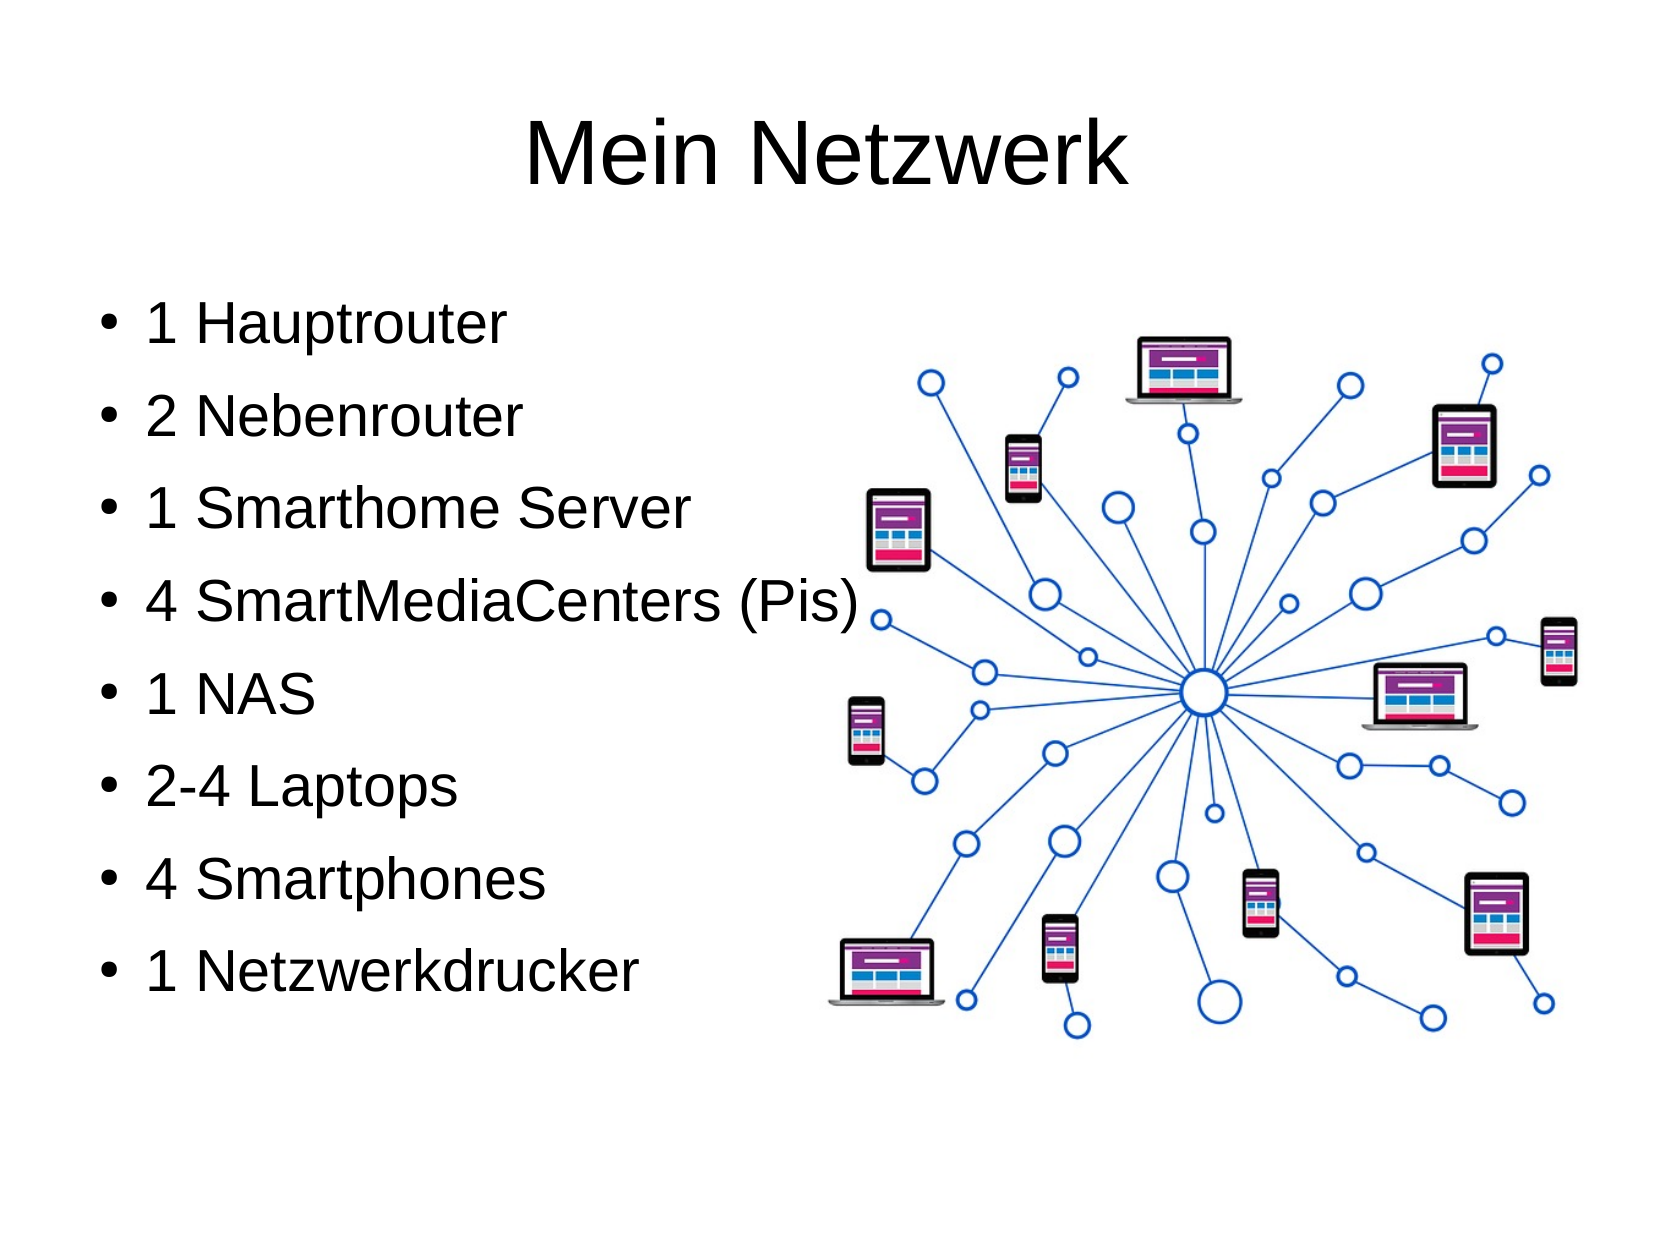

# Mein Netzwerk
1 Hauptrouter
2 Nebenrouter
1 Smarthome Server
4 SmartMediaCenters (Pis)
1 NAS
2-4 Laptops
4 Smartphones
1 Netzwerkdrucker